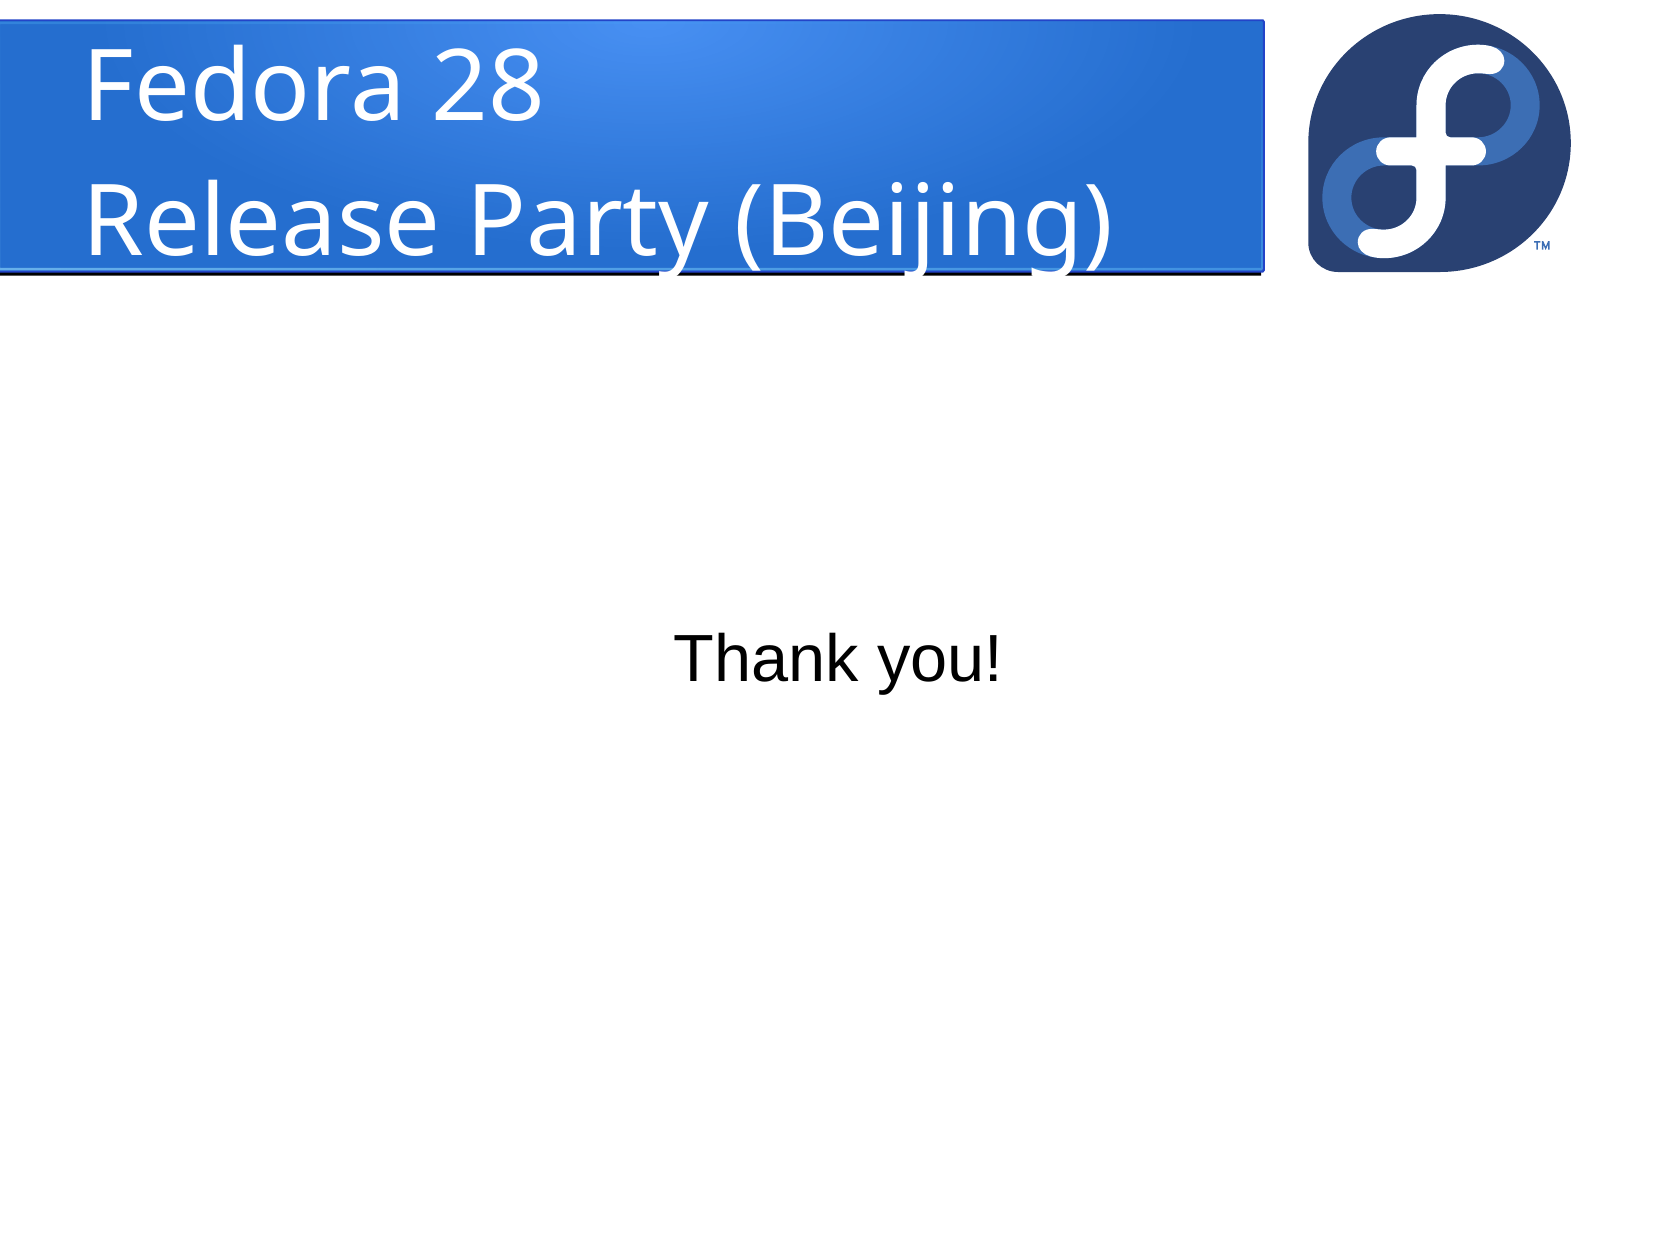

# Fedora 28 Release Party (Beijing)
Thank you!